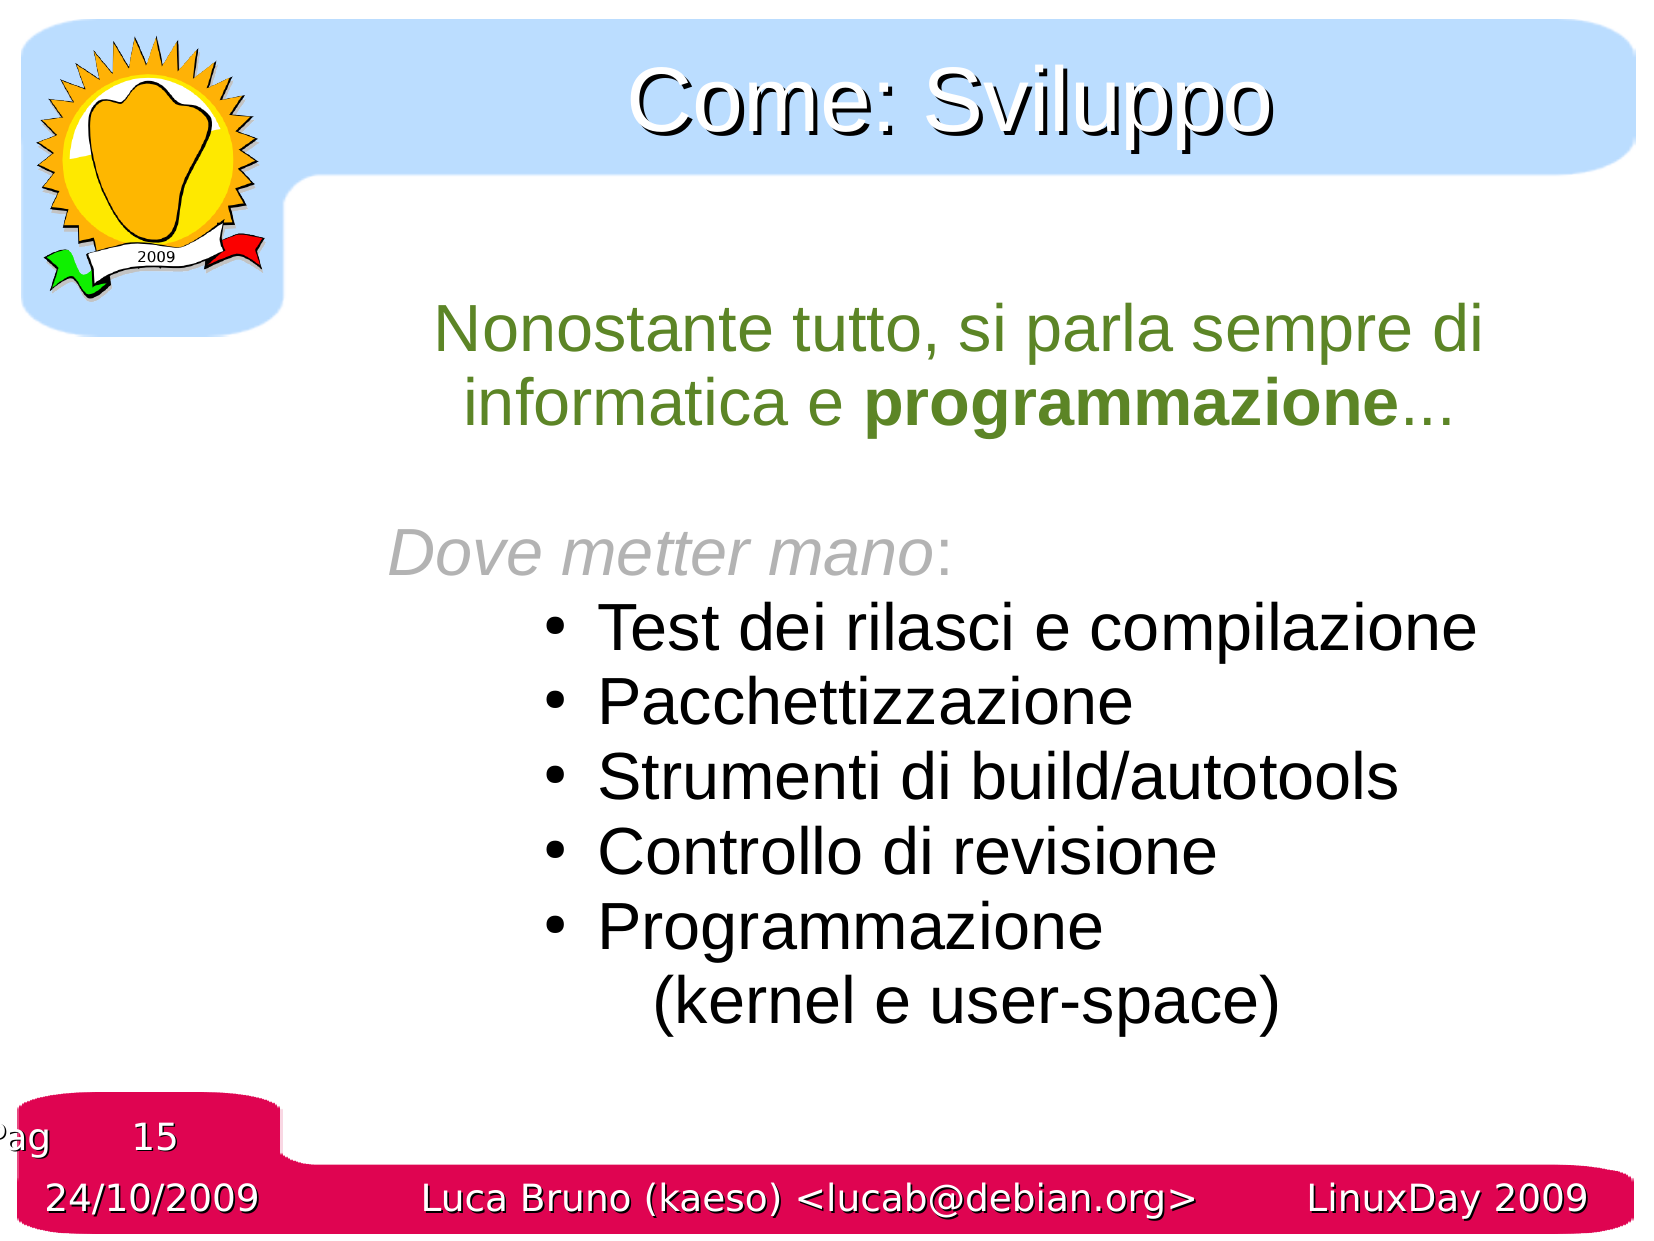

# Come: Sviluppo
Nonostante tutto, si parla sempre di informatica e programmazione...
	 Dove metter mano:
 Test dei rilasci e compilazione
 Pacchettizzazione
 Strumenti di build/autotools
 Controllo di revisione
 Programmazione
	(kernel e user-space)
Pag
Luca Bruno (kaeso) <lucab@debian.org> 		LinuxDay 2009
24/10/2009